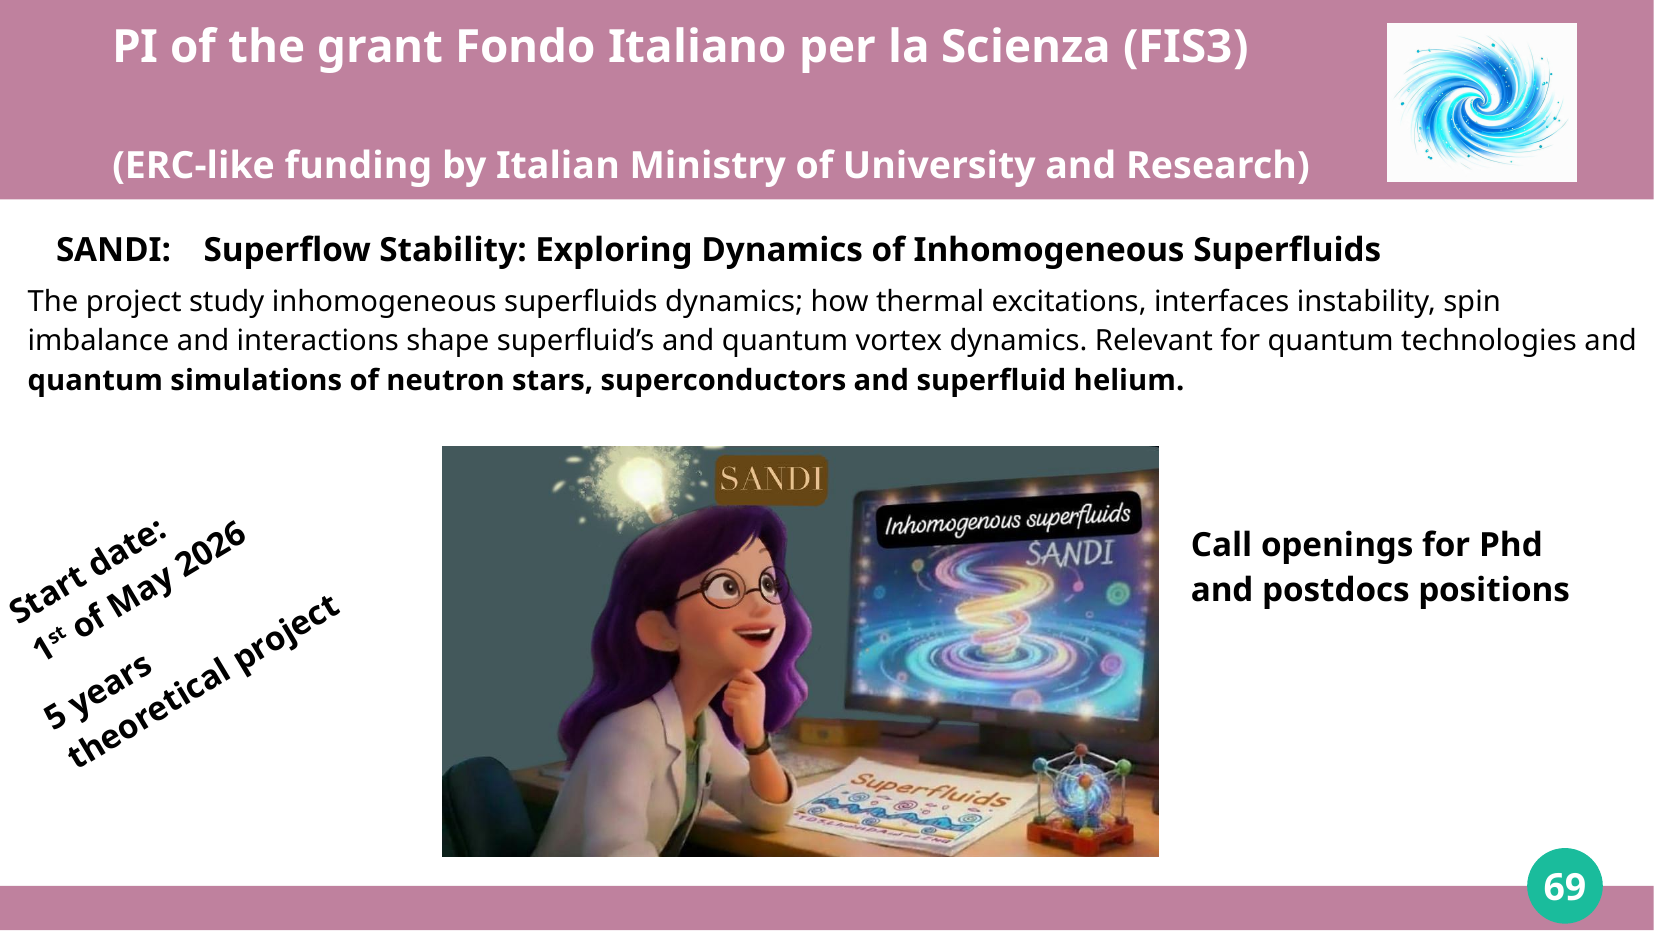

# PI of the grant Fondo Italiano per la Scienza (FIS3) (ERC-like funding by Italian Ministry of University and Research)
SANDI:	Superflow Stability: Exploring Dynamics of Inhomogeneous Superfluids
The project study inhomogeneous superfluids dynamics; how thermal excitations, interfaces instability, spin imbalance and interactions shape superfluid’s and quantum vortex dynamics. Relevant for quantum technologies and quantum simulations of neutron stars, superconductors and superfluid helium.
Start date:
1st of May 2026
Call openings for Phd
and postdocs positions
5 years
theoretical project